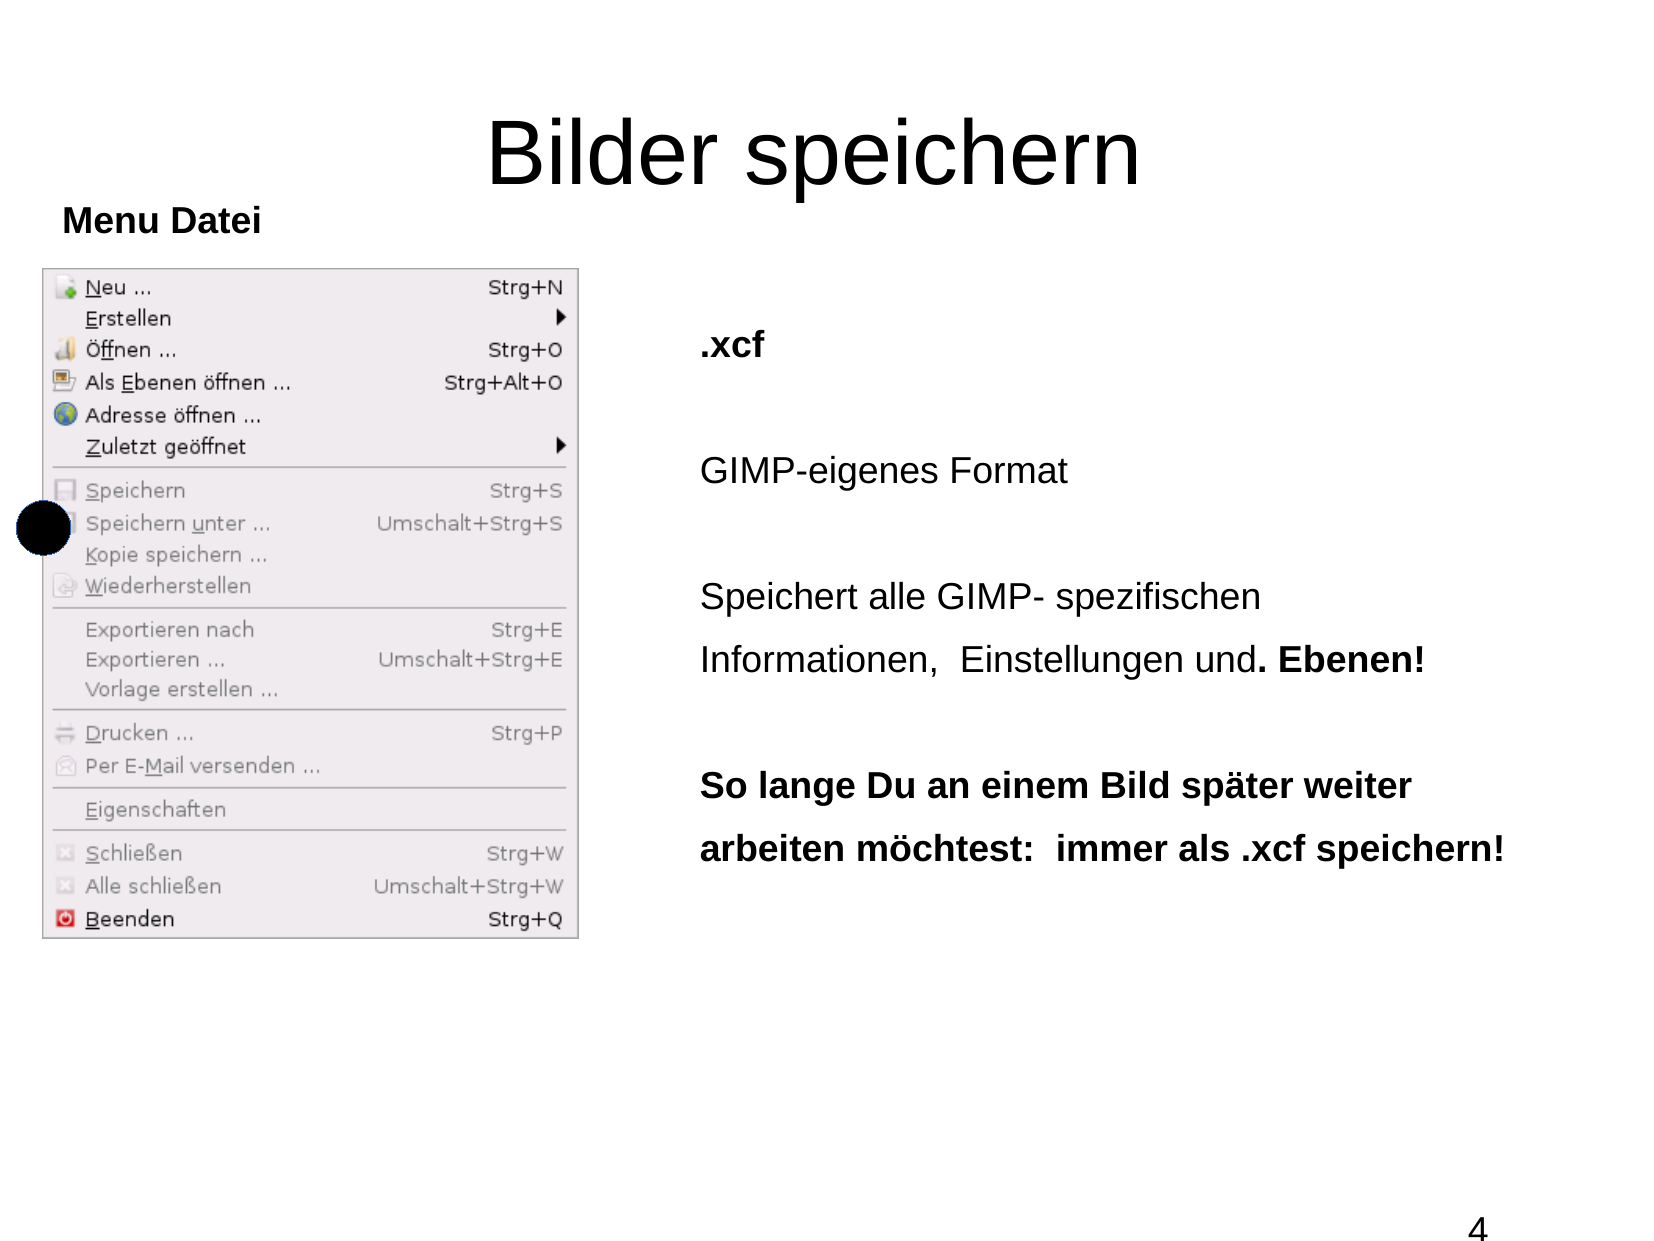

# Bilder speichern
Menu Datei
.xcf
GIMP-eigenes Format
Speichert alle GIMP- spezifischen Informationen, Einstellungen und. Ebenen!
So lange Du an einem Bild später weiter arbeiten möchtest: immer als .xcf speichern!